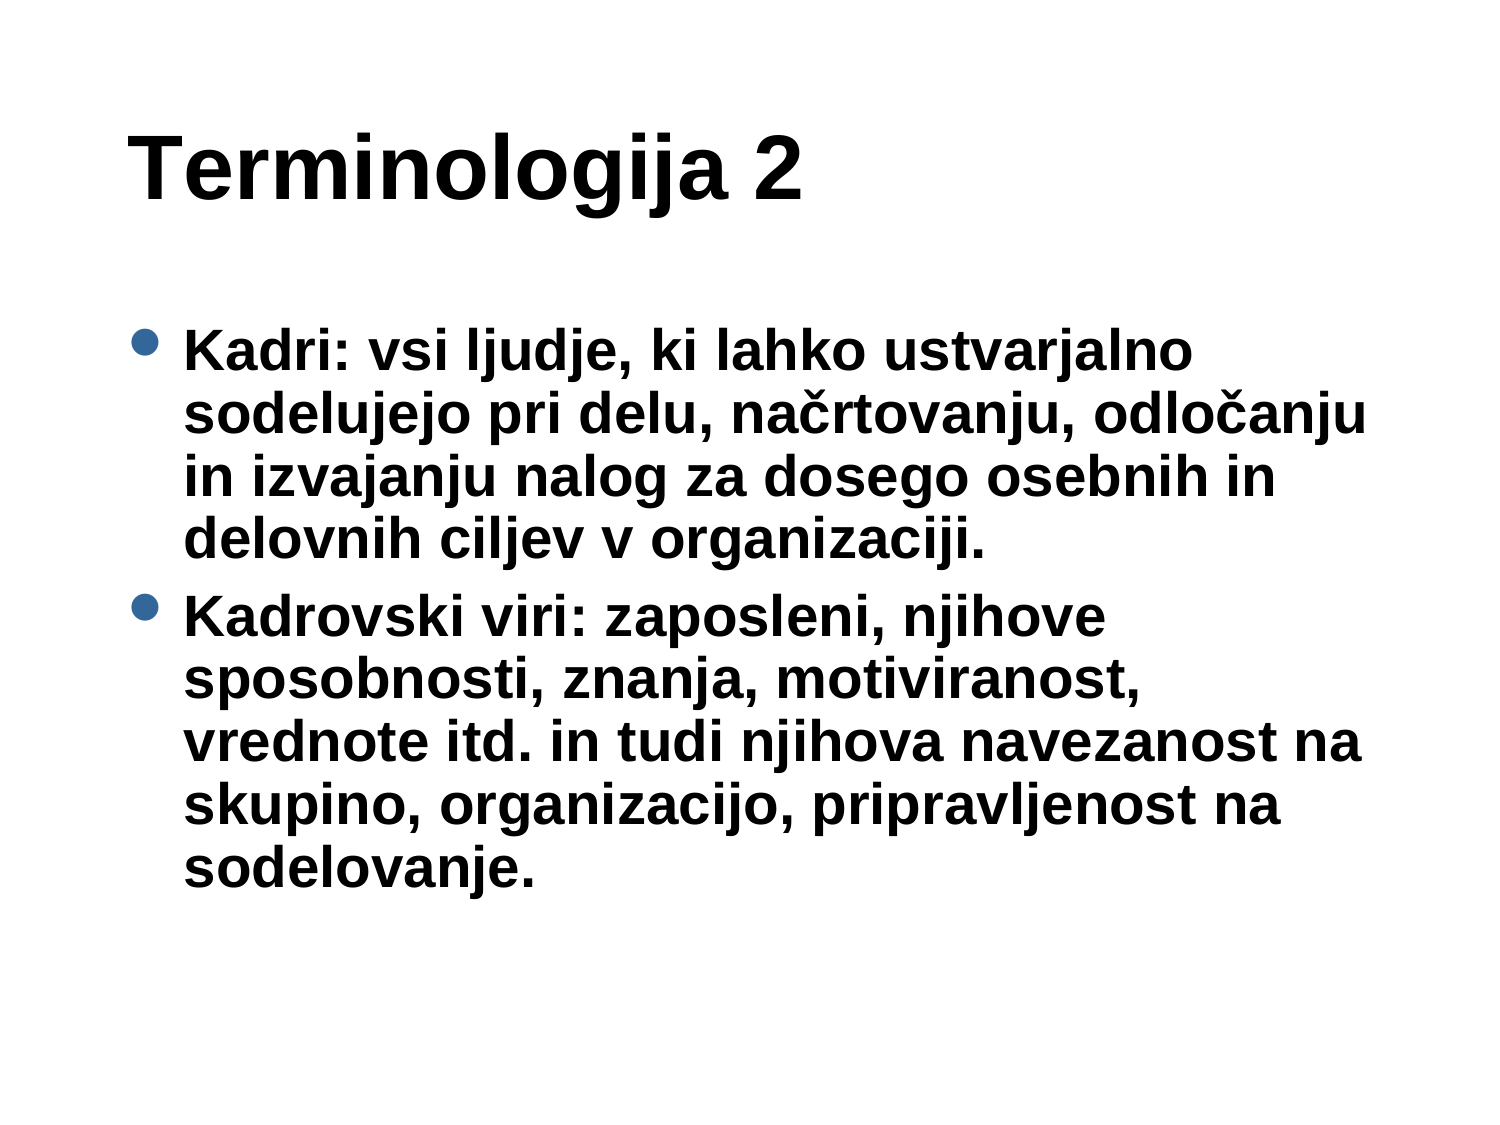

# Terminologija 2
Kadri: vsi ljudje, ki lahko ustvarjalno sodelujejo pri delu, načrtovanju, odločanju in izvajanju nalog za dosego osebnih in delovnih ciljev v organizaciji.
Kadrovski viri: zaposleni, njihove sposobnosti, znanja, motiviranost, vrednote itd. in tudi njihova navezanost na skupino, organizacijo, pripravljenost na sodelovanje.
Primoz Juznic, BINK, FF, Univerza v Ljubljani